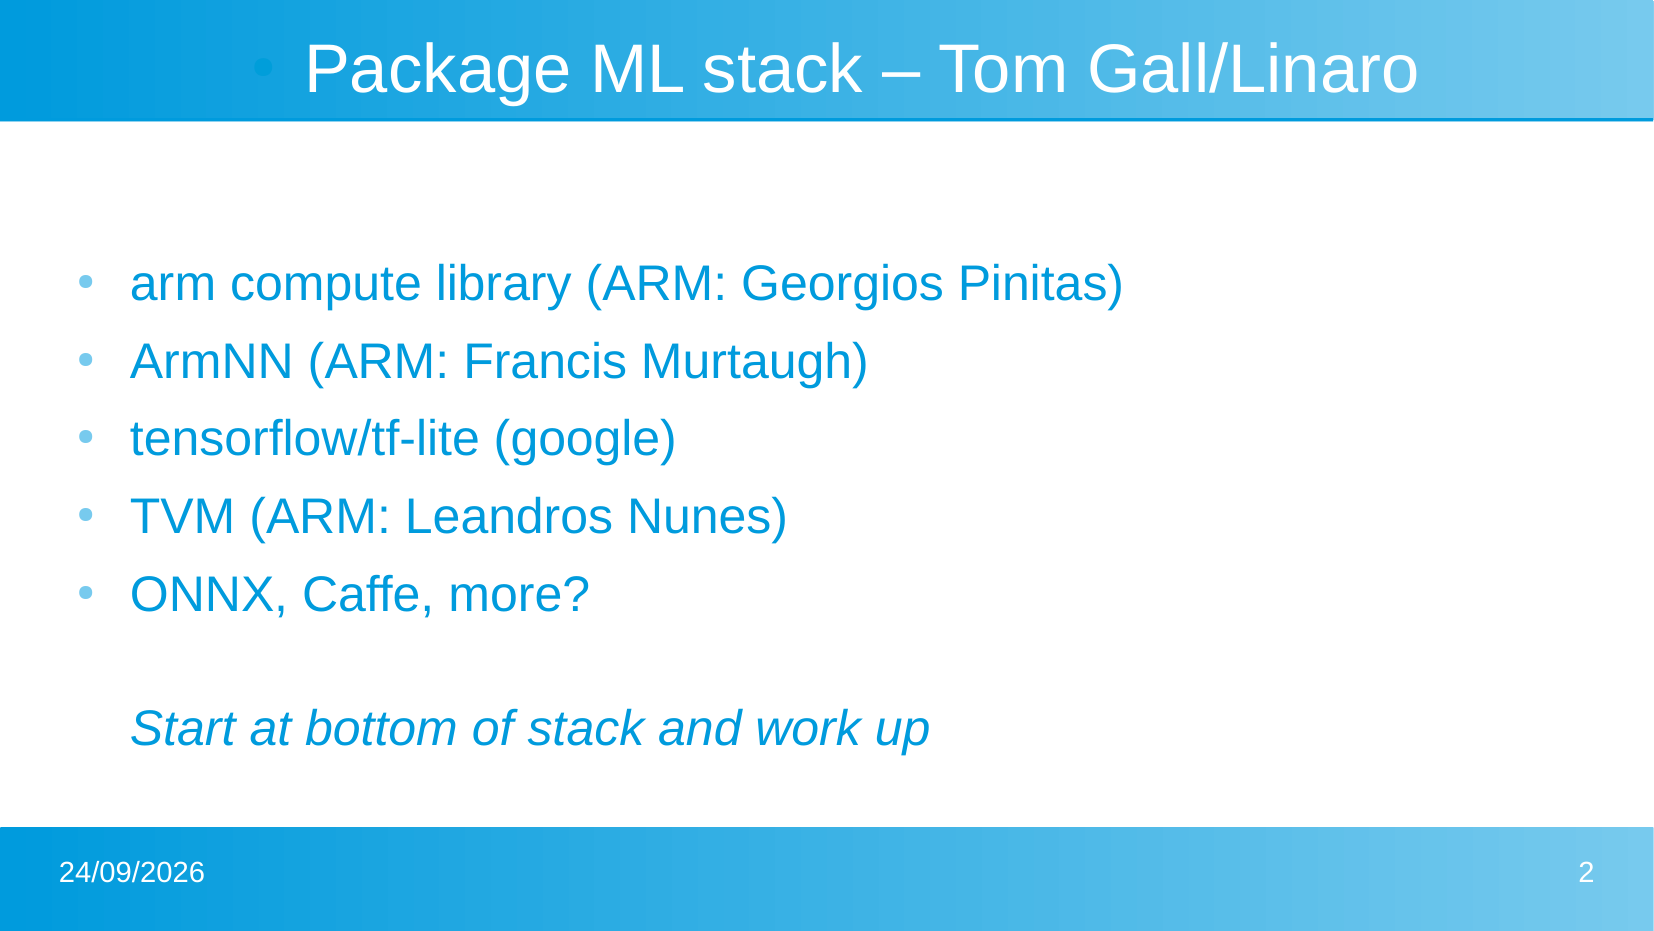

# Package ML stack – Tom Gall/Linaro
arm compute library (ARM: Georgios Pinitas)
ArmNN (ARM: Francis Murtaugh)
tensorflow/tf-lite (google)
TVM (ARM: Leandros Nunes)
ONNX, Caffe, more?
Start at bottom of stack and work up
2